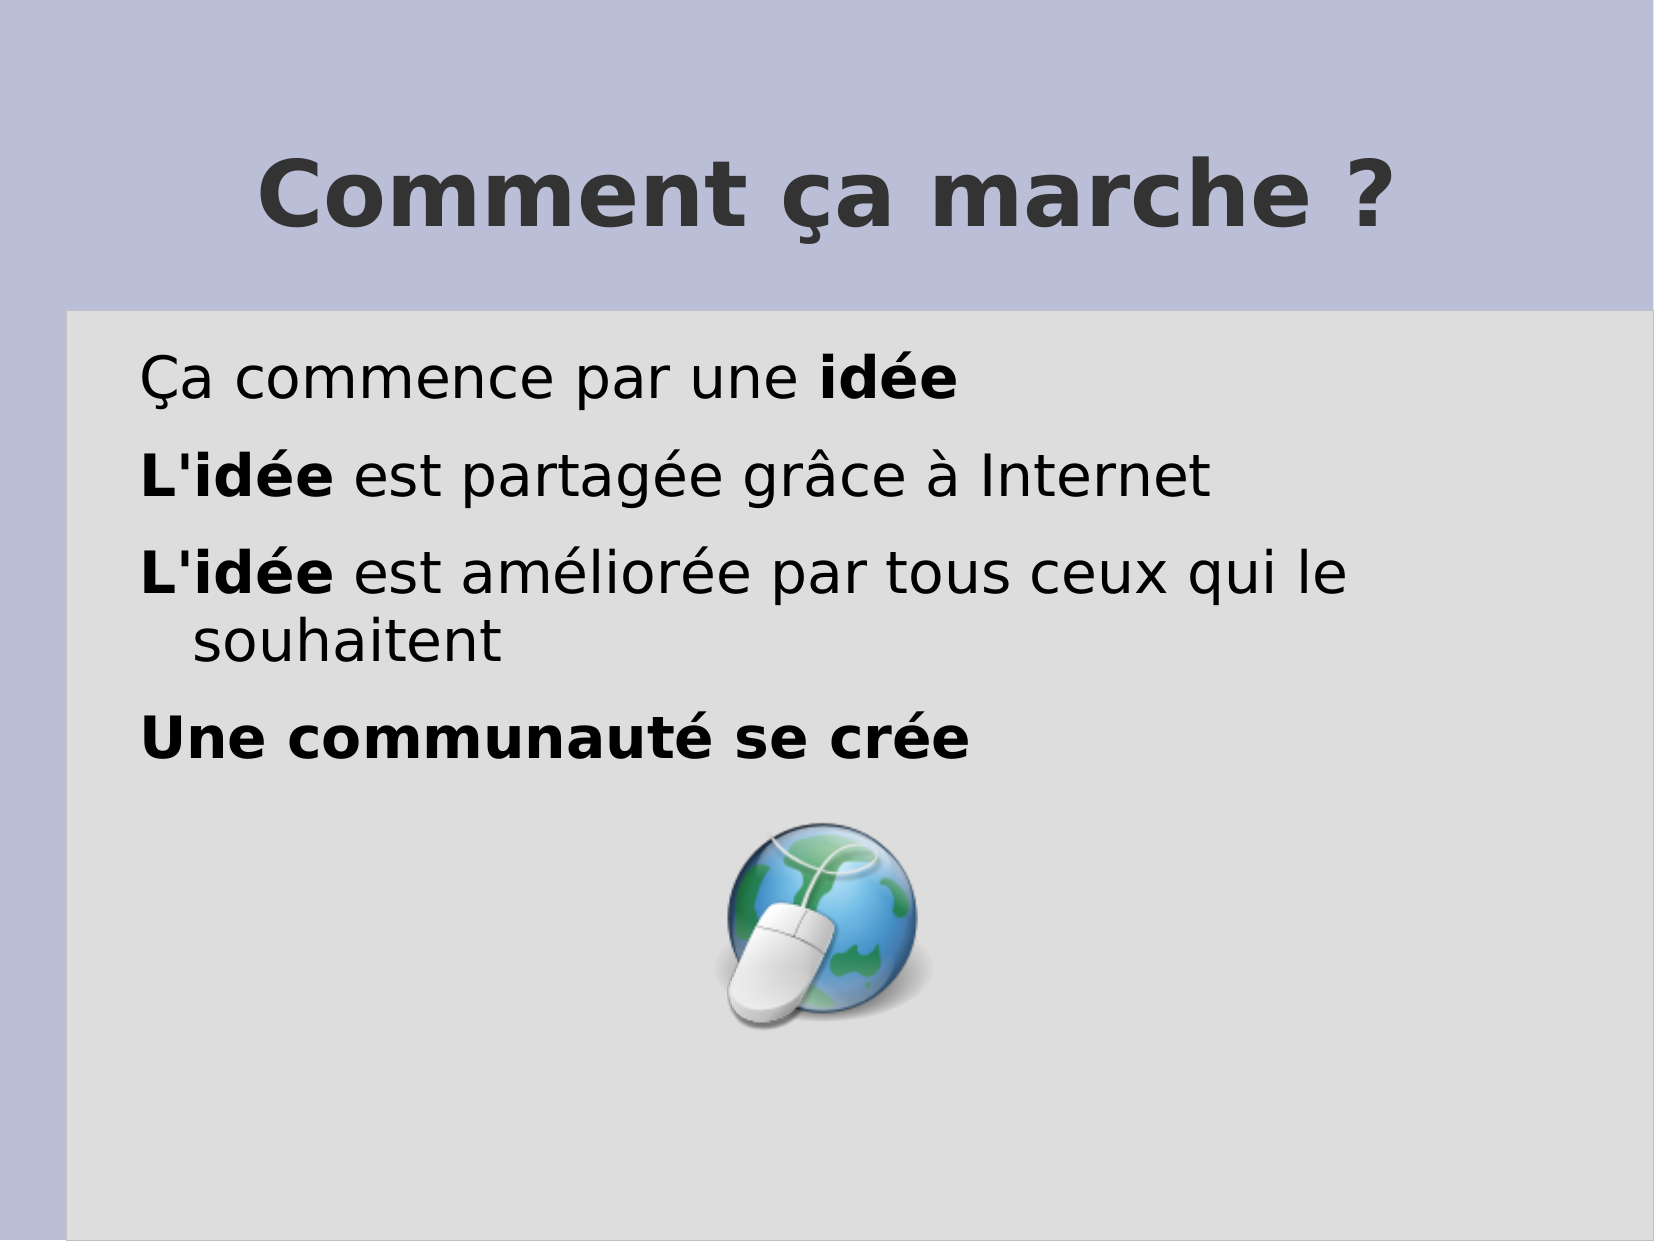

# Comment ça marche ?
Ça commence par une idée
L'idée est partagée grâce à Internet
L'idée est améliorée par tous ceux qui le souhaitent
Une communauté se crée